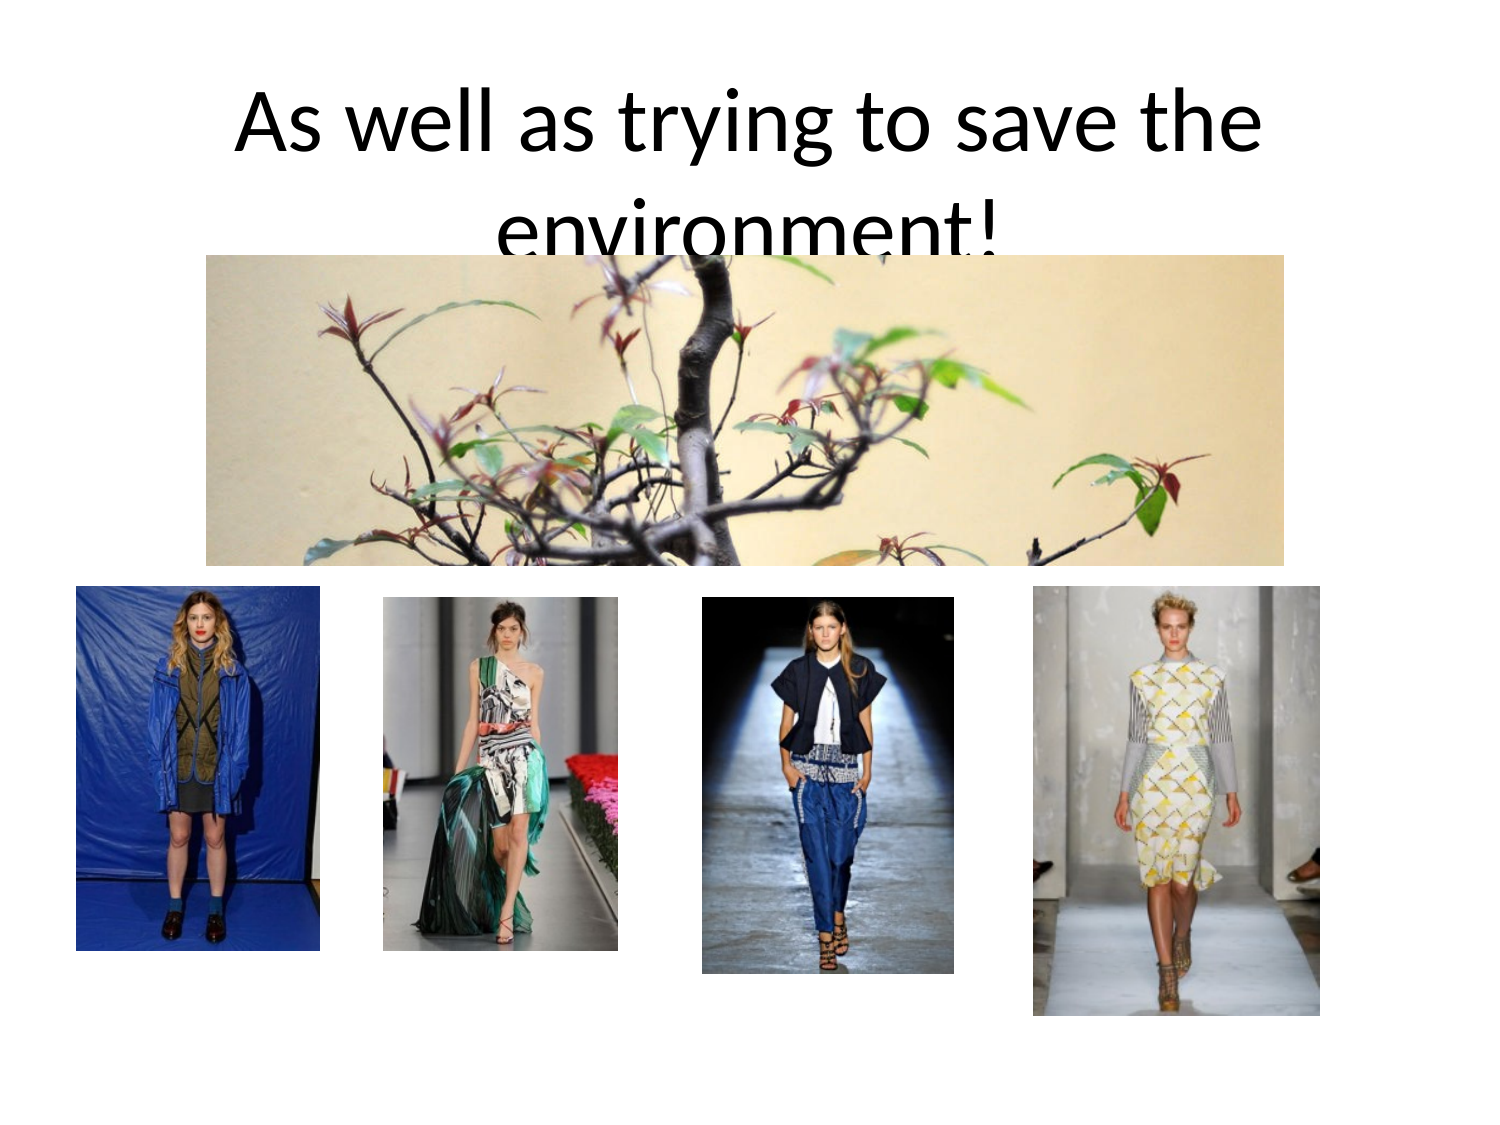

# As well as trying to save the environment!